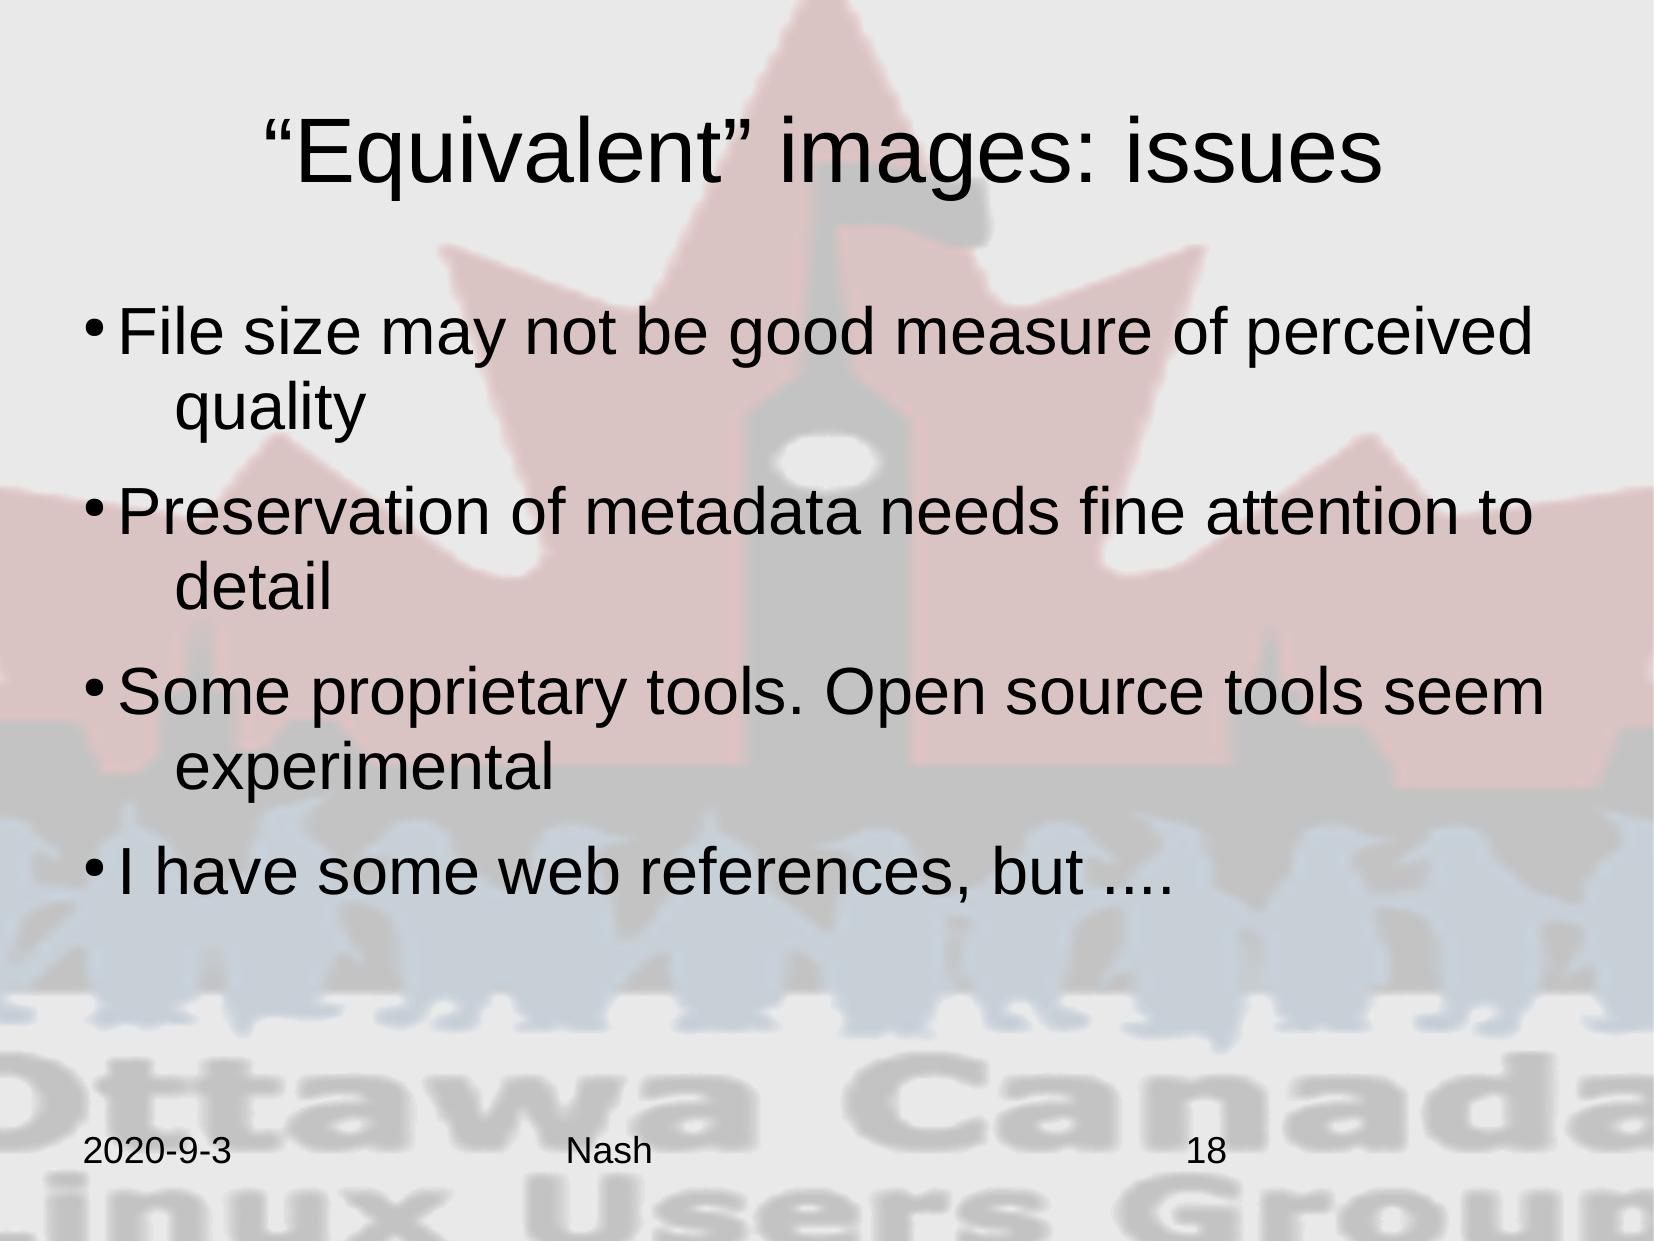

# “Equivalent” images: issues
File size may not be good measure of perceived quality
Preservation of metadata needs fine attention to detail
Some proprietary tools. Open source tools seem experimental
I have some web references, but ....
18